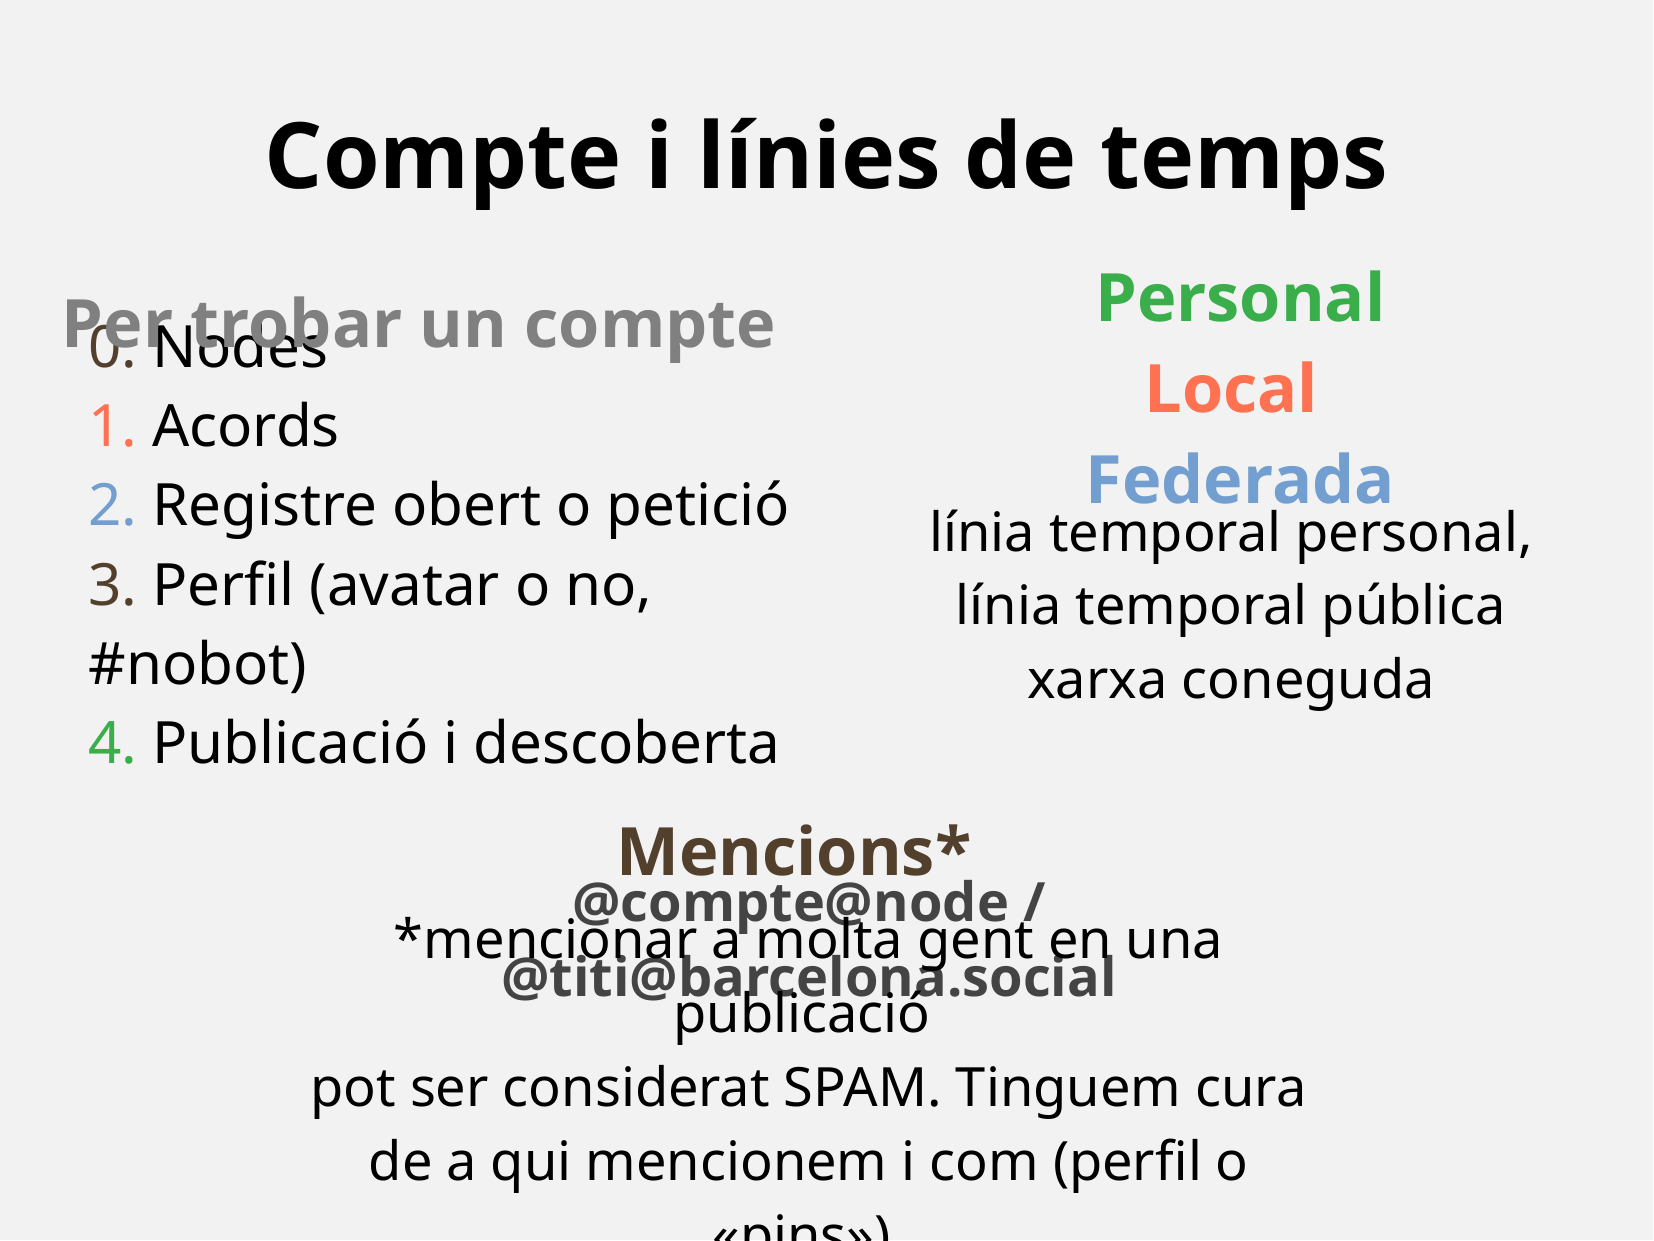

# Compte i línies de temps
Per trobar un compte
Personal
Local
Federada
0. Nodes
1. Acords
2. Registre obert o petició
3. Perfil (avatar o no, #nobot)
4. Publicació i descoberta
línia temporal personal,
línia temporal pública
xarxa coneguda
Mencions*
@compte@node / @titi@barcelona.social
*mencionar a molta gent en una publicació
pot ser considerat SPAM. Tinguem cura de a qui mencionem i com (perfil o «pins»).